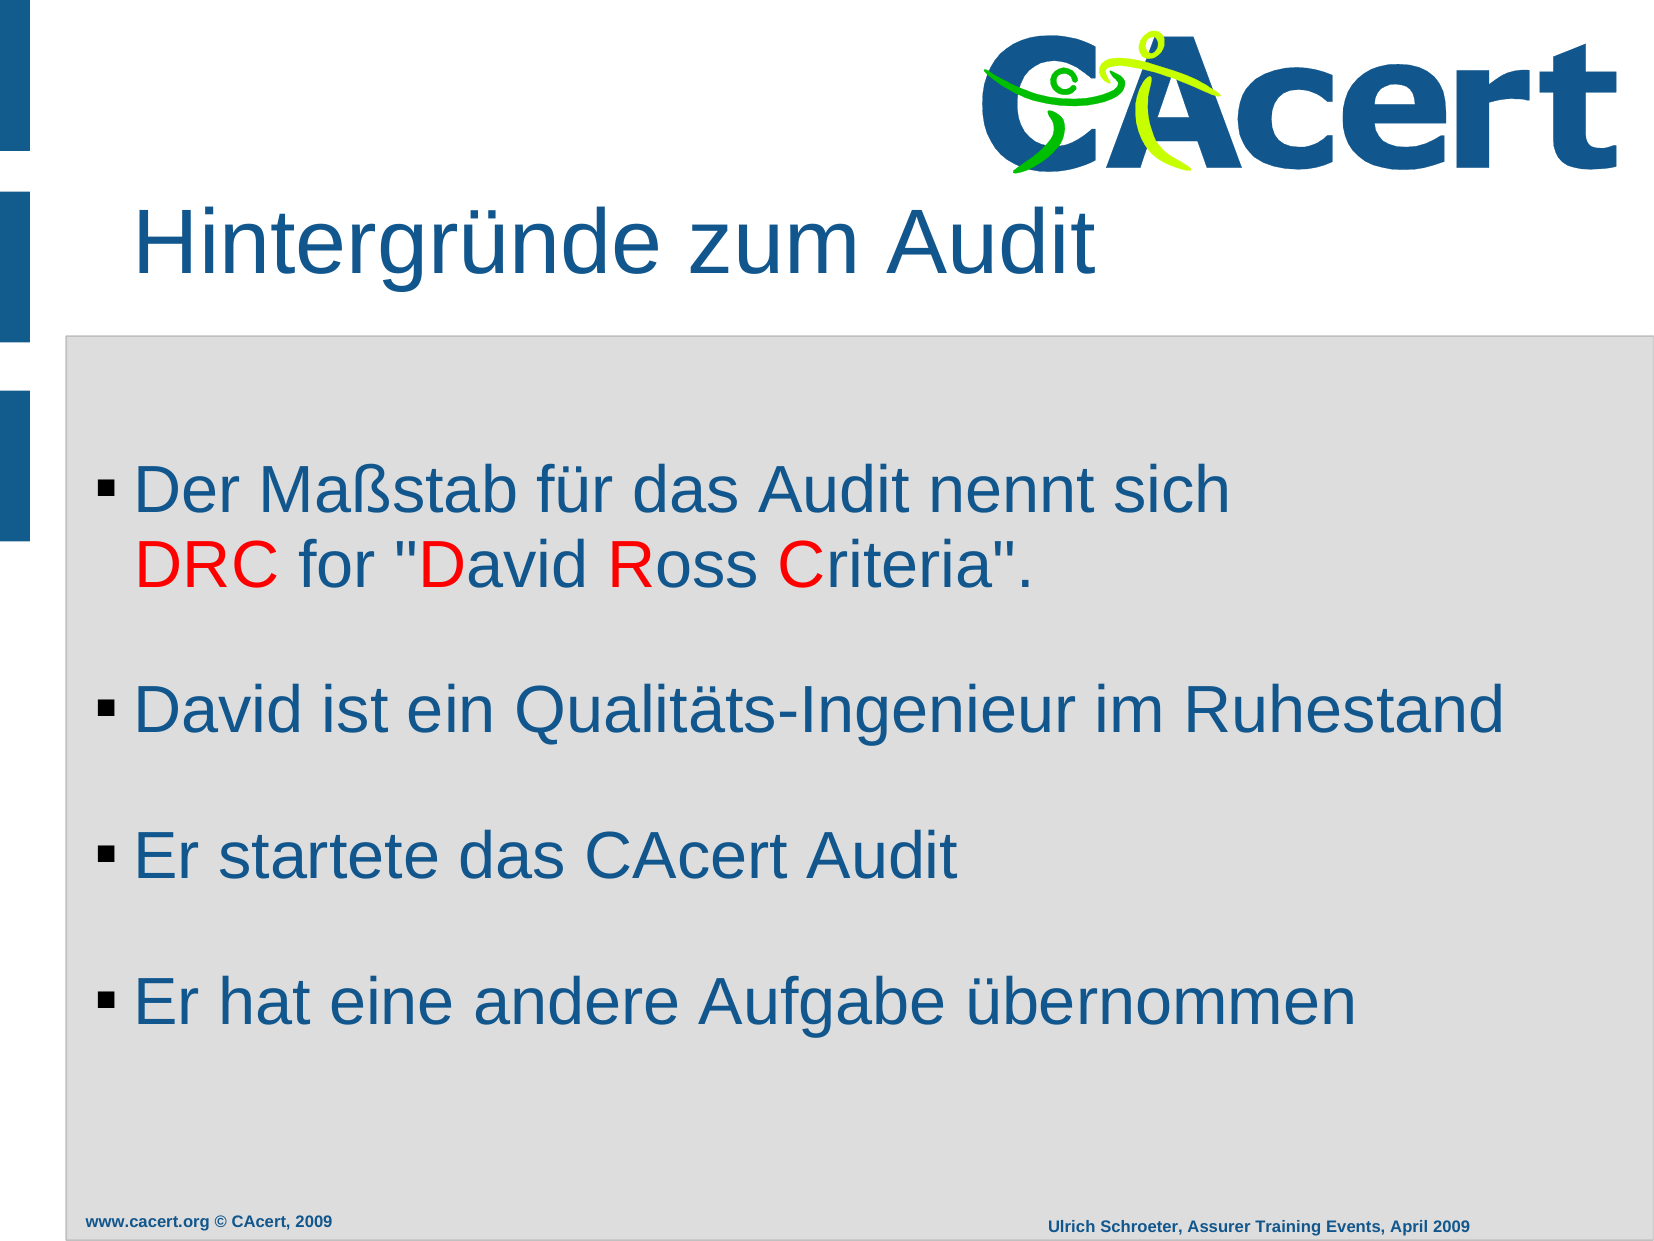

Hintergründe zum Audit
 Der Maßstab für das Audit nennt sich
 DRC for "David Ross Criteria".
 David ist ein Qualitäts-Ingenieur im Ruhestand
 Er startete das CAcert Audit
 Er hat eine andere Aufgabe übernommen